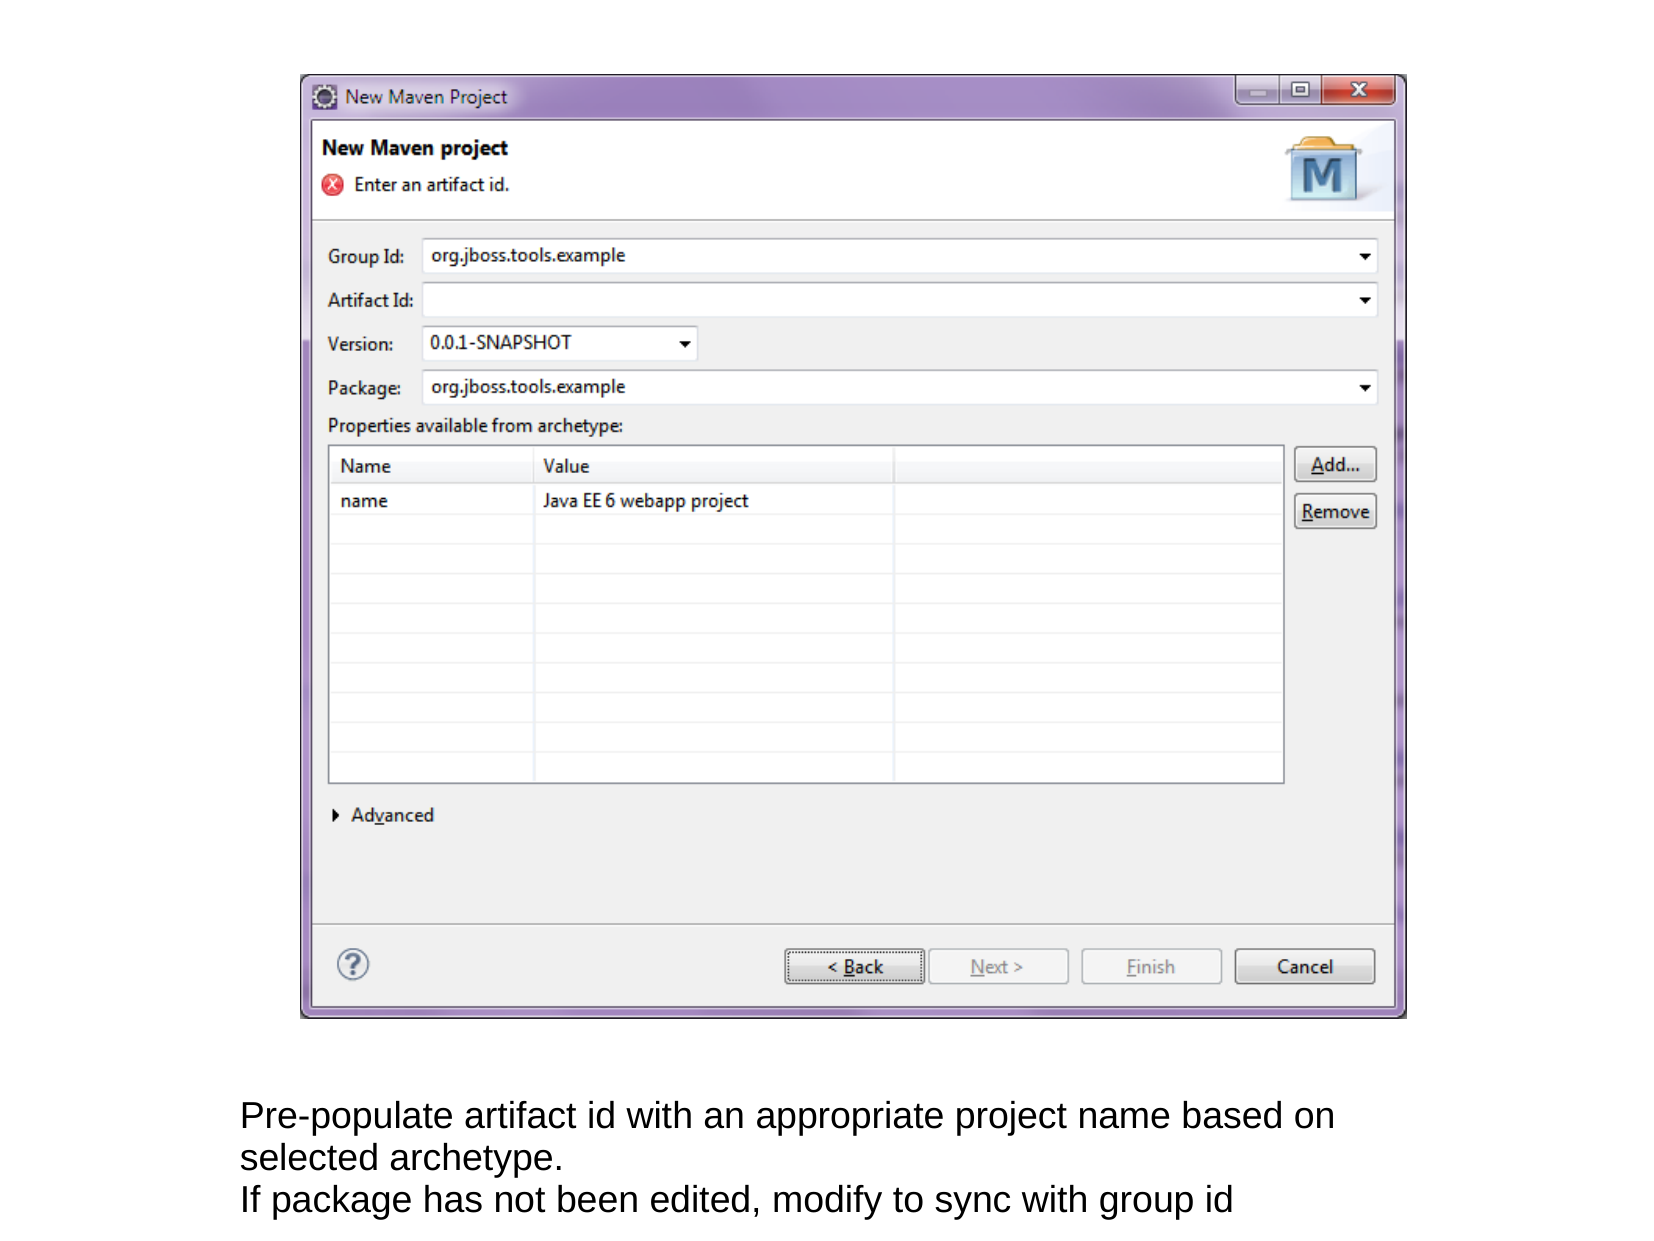

Pre-populate artifact id with an appropriate project name based on
selected archetype.
If package has not been edited, modify to sync with group id